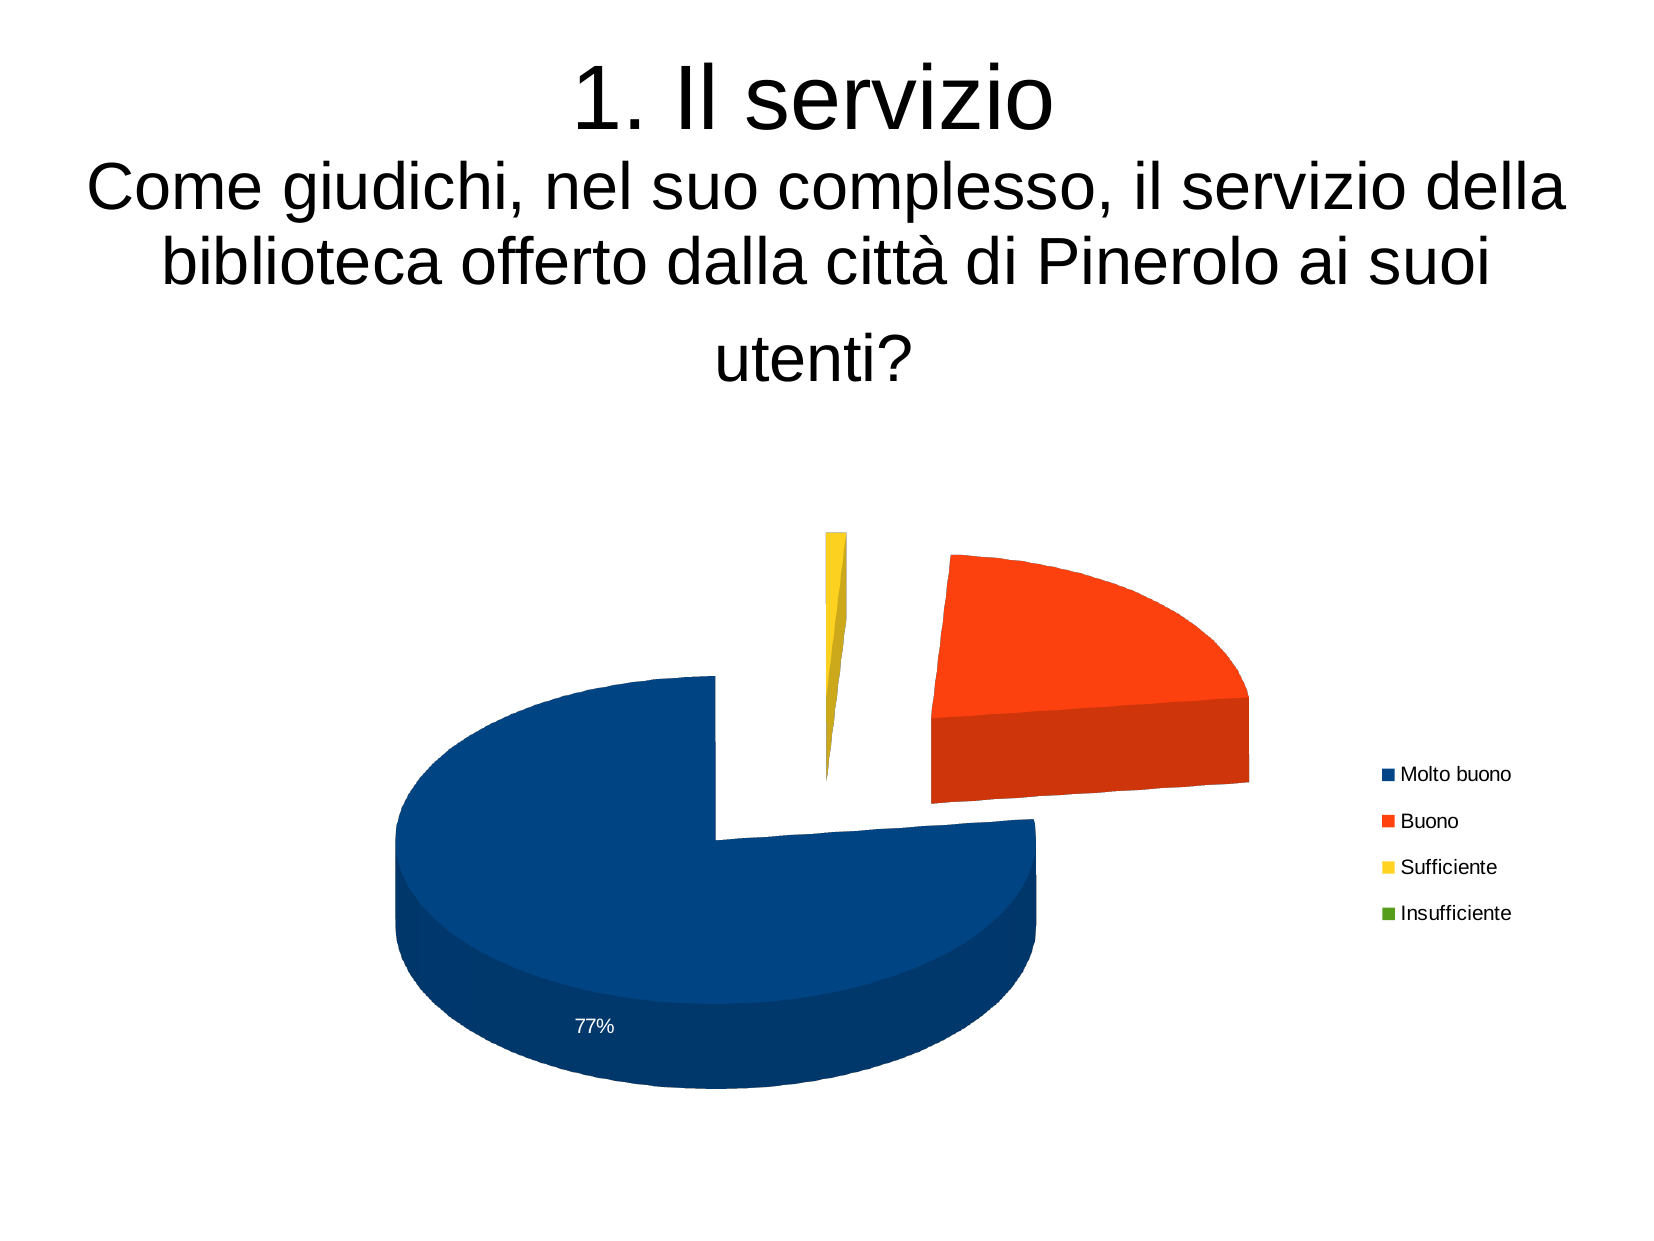

# 1. Il servizio Come giudichi, nel suo complesso, il servizio della biblioteca offerto dalla città di Pinerolo ai suoi utenti?
[unsupported chart]